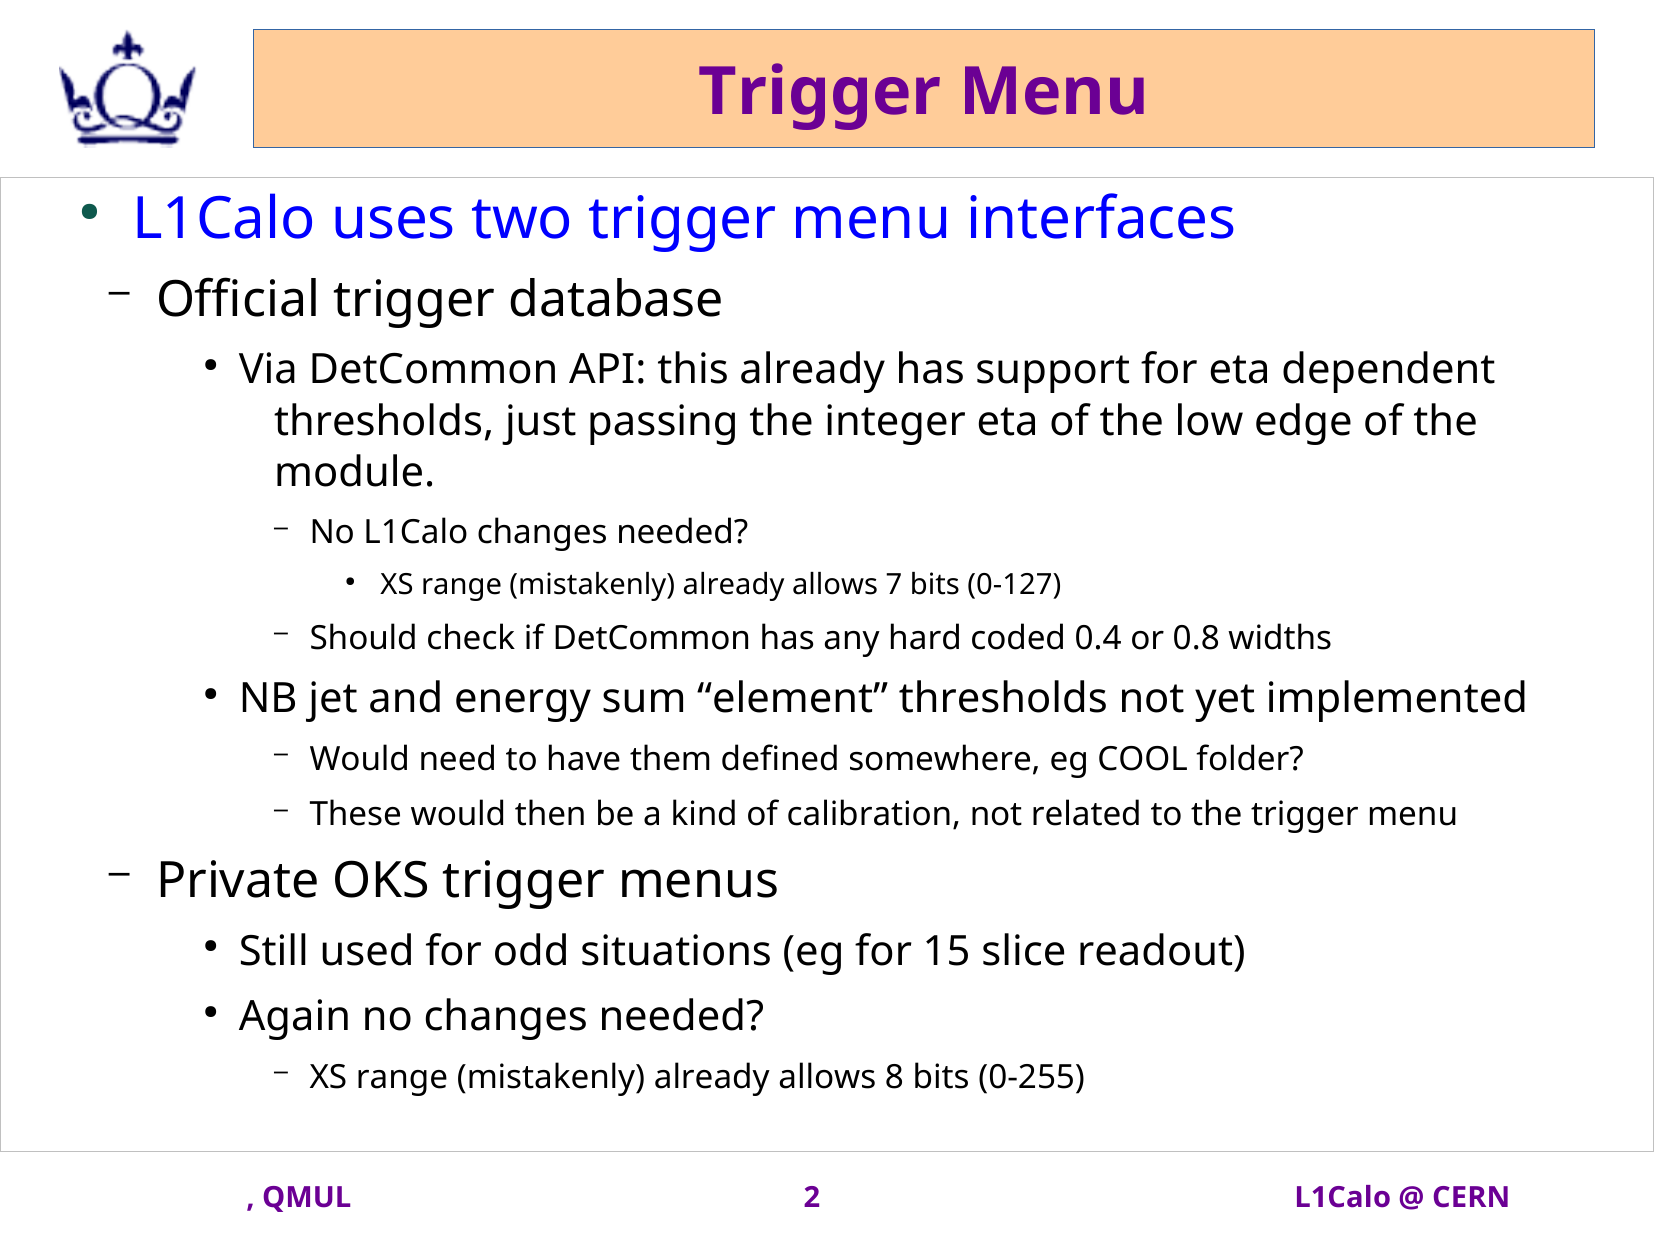

# Trigger Menu
L1Calo uses two trigger menu interfaces
Official trigger database
Via DetCommon API: this already has support for eta dependent thresholds, just passing the integer eta of the low edge of the module.
No L1Calo changes needed?
XS range (mistakenly) already allows 7 bits (0-127)
Should check if DetCommon has any hard coded 0.4 or 0.8 widths
NB jet and energy sum “element” thresholds not yet implemented
Would need to have them defined somewhere, eg COOL folder?
These would then be a kind of calibration, not related to the trigger menu
Private OKS trigger menus
Still used for odd situations (eg for 15 slice readout)
Again no changes needed?
XS range (mistakenly) already allows 8 bits (0-255)